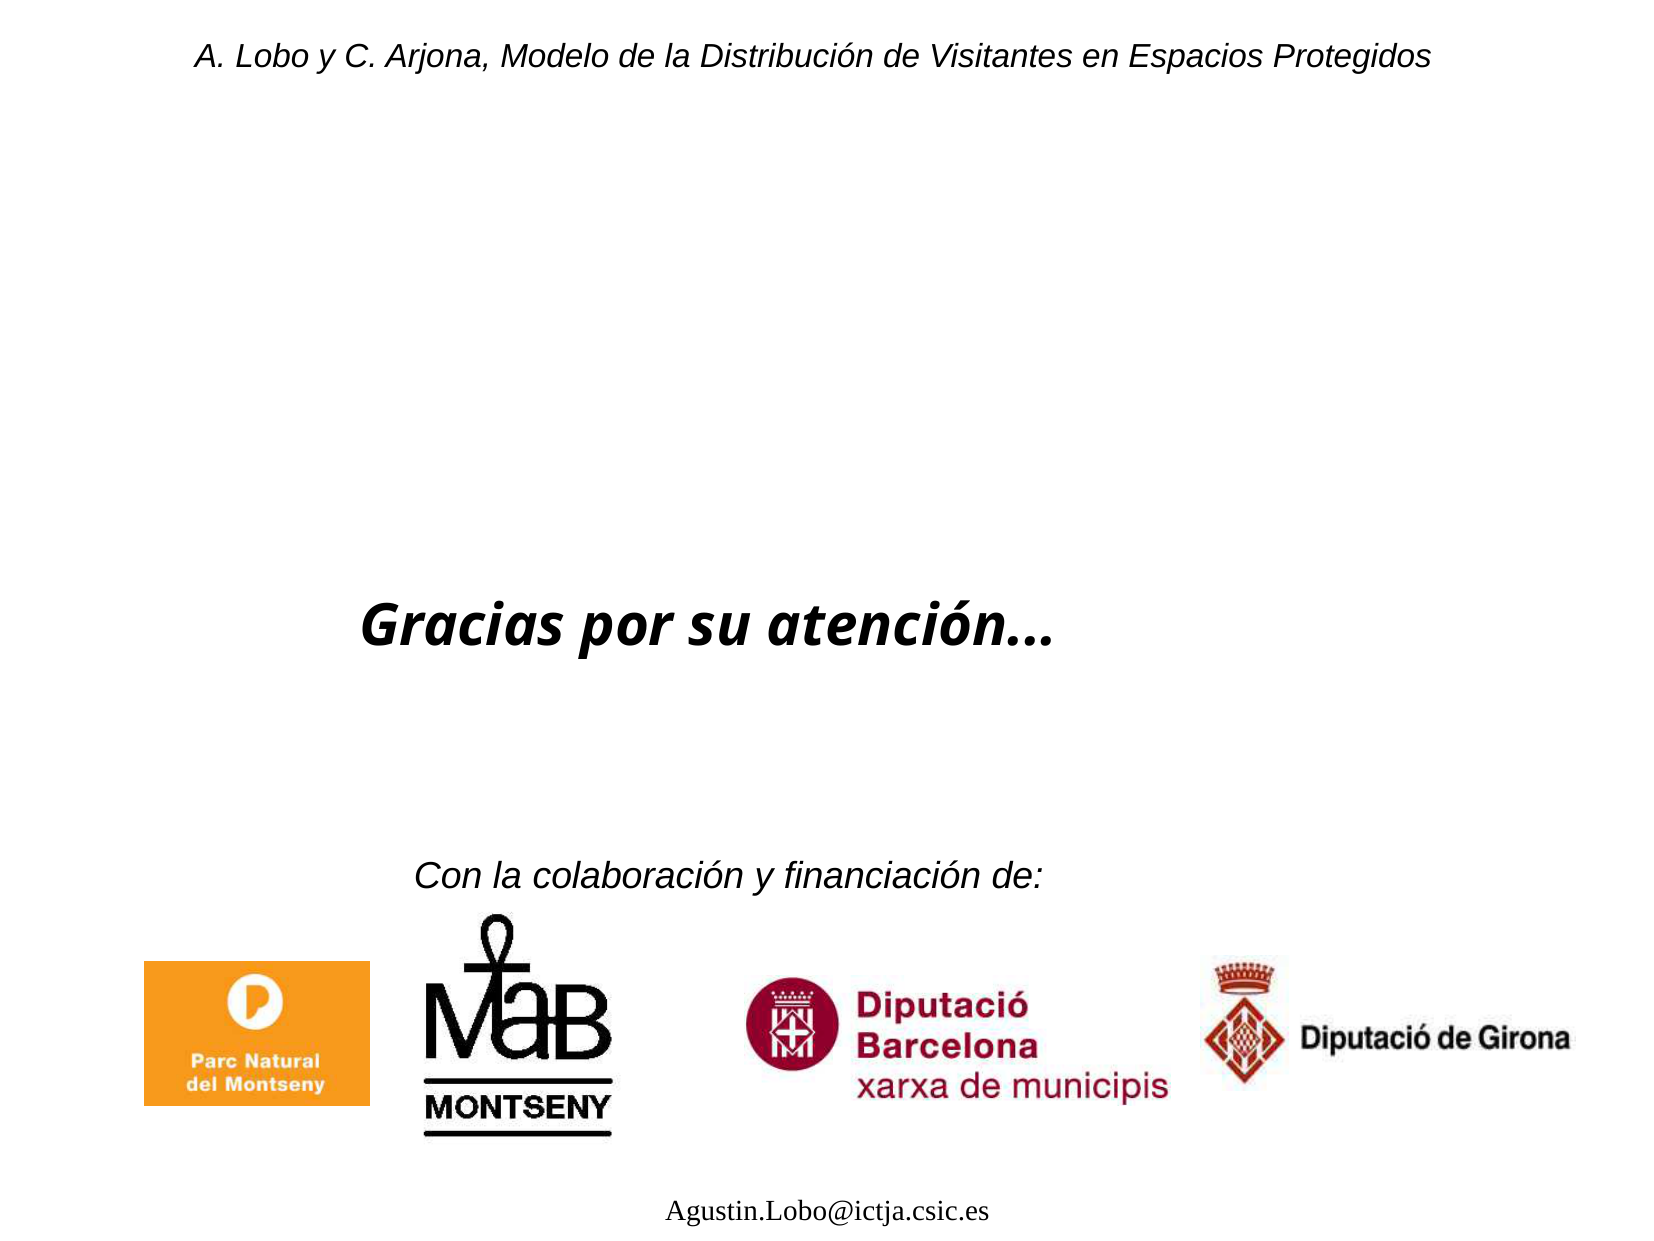

Gracias por su atención...
Con la colaboración y financiación de: